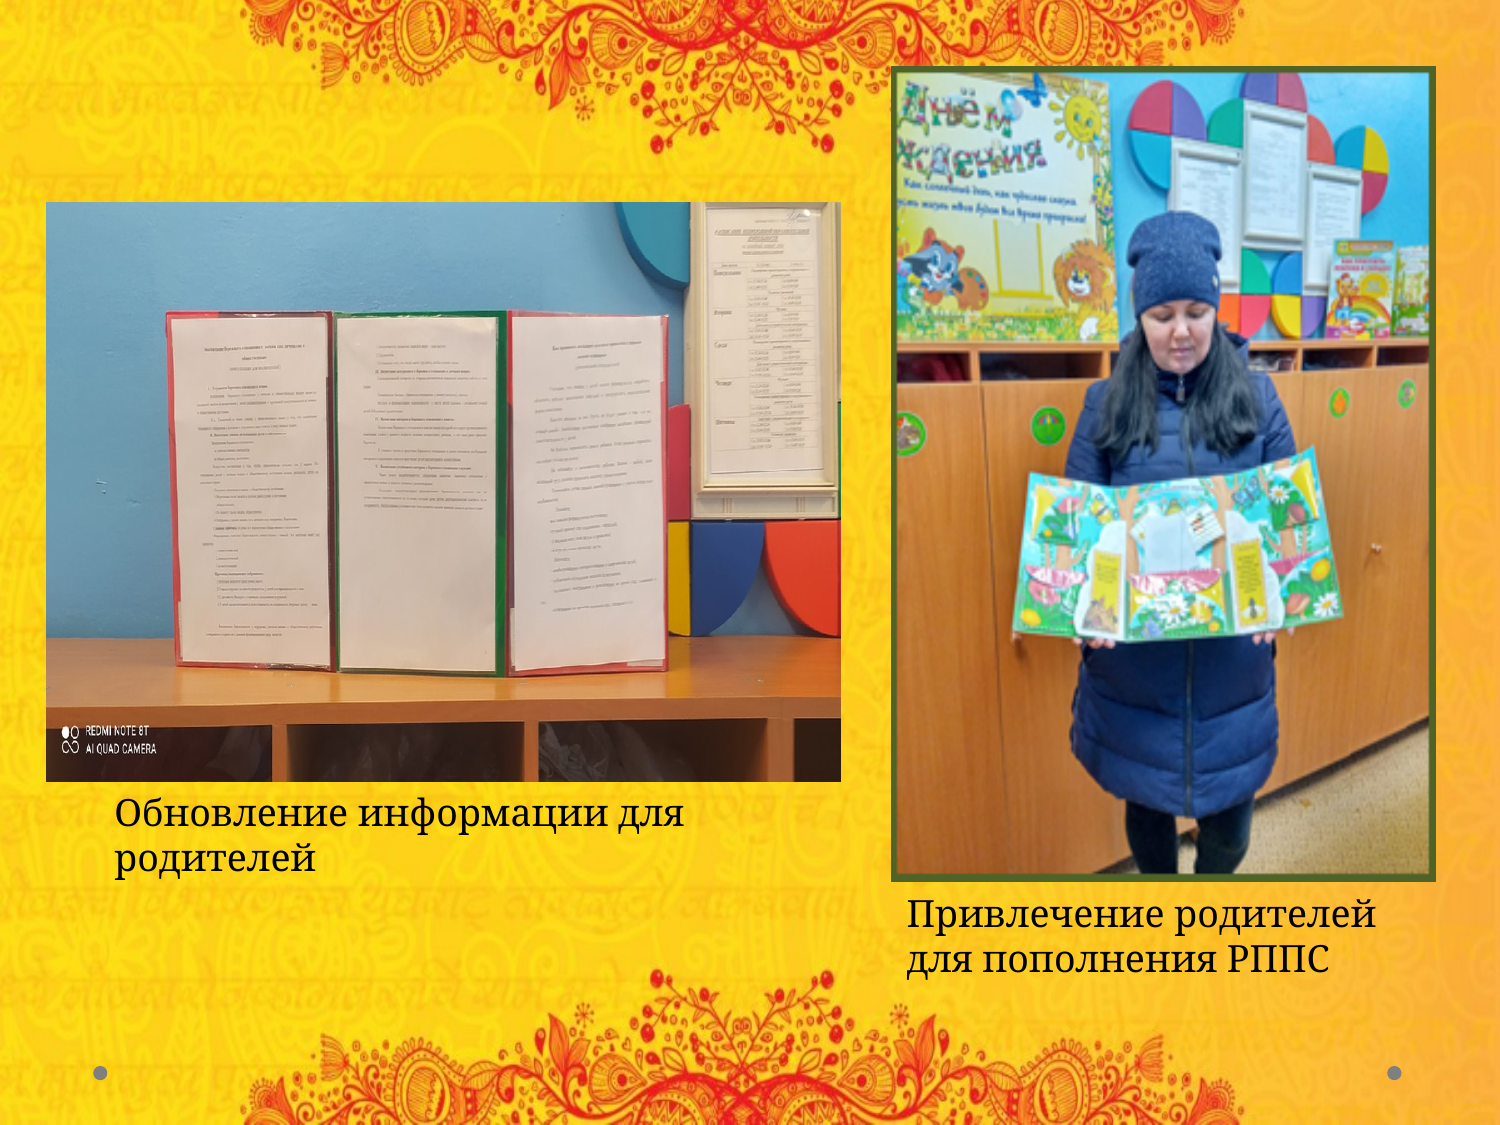

Обновление информации для родителей
Привлечение родителей для пополнения РППС